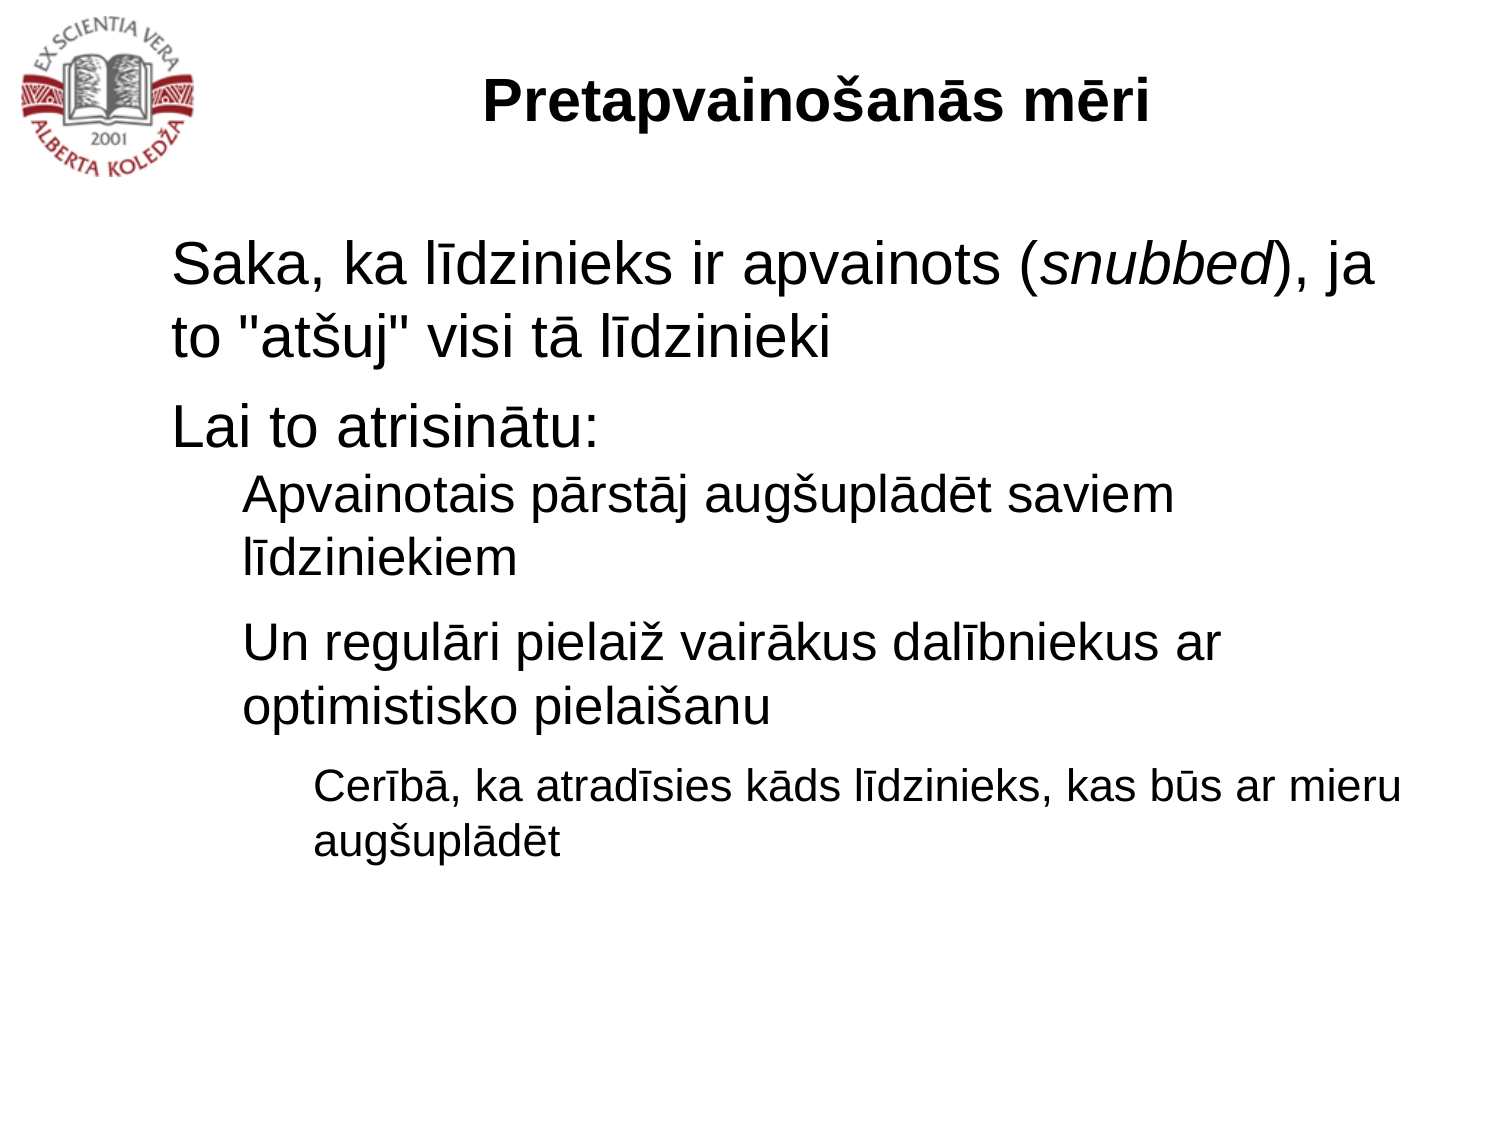

# Pretapvainošanās mēri
Saka, ka līdzinieks ir apvainots (snubbed), ja to "atšuj" visi tā līdzinieki
Lai to atrisinātu:
Apvainotais pārstāj augšuplādēt saviem līdziniekiem
Un regulāri pielaiž vairākus dalībniekus ar optimistisko pielaišanu
Cerībā, ka atradīsies kāds līdzinieks, kas būs ar mieru augšuplādēt